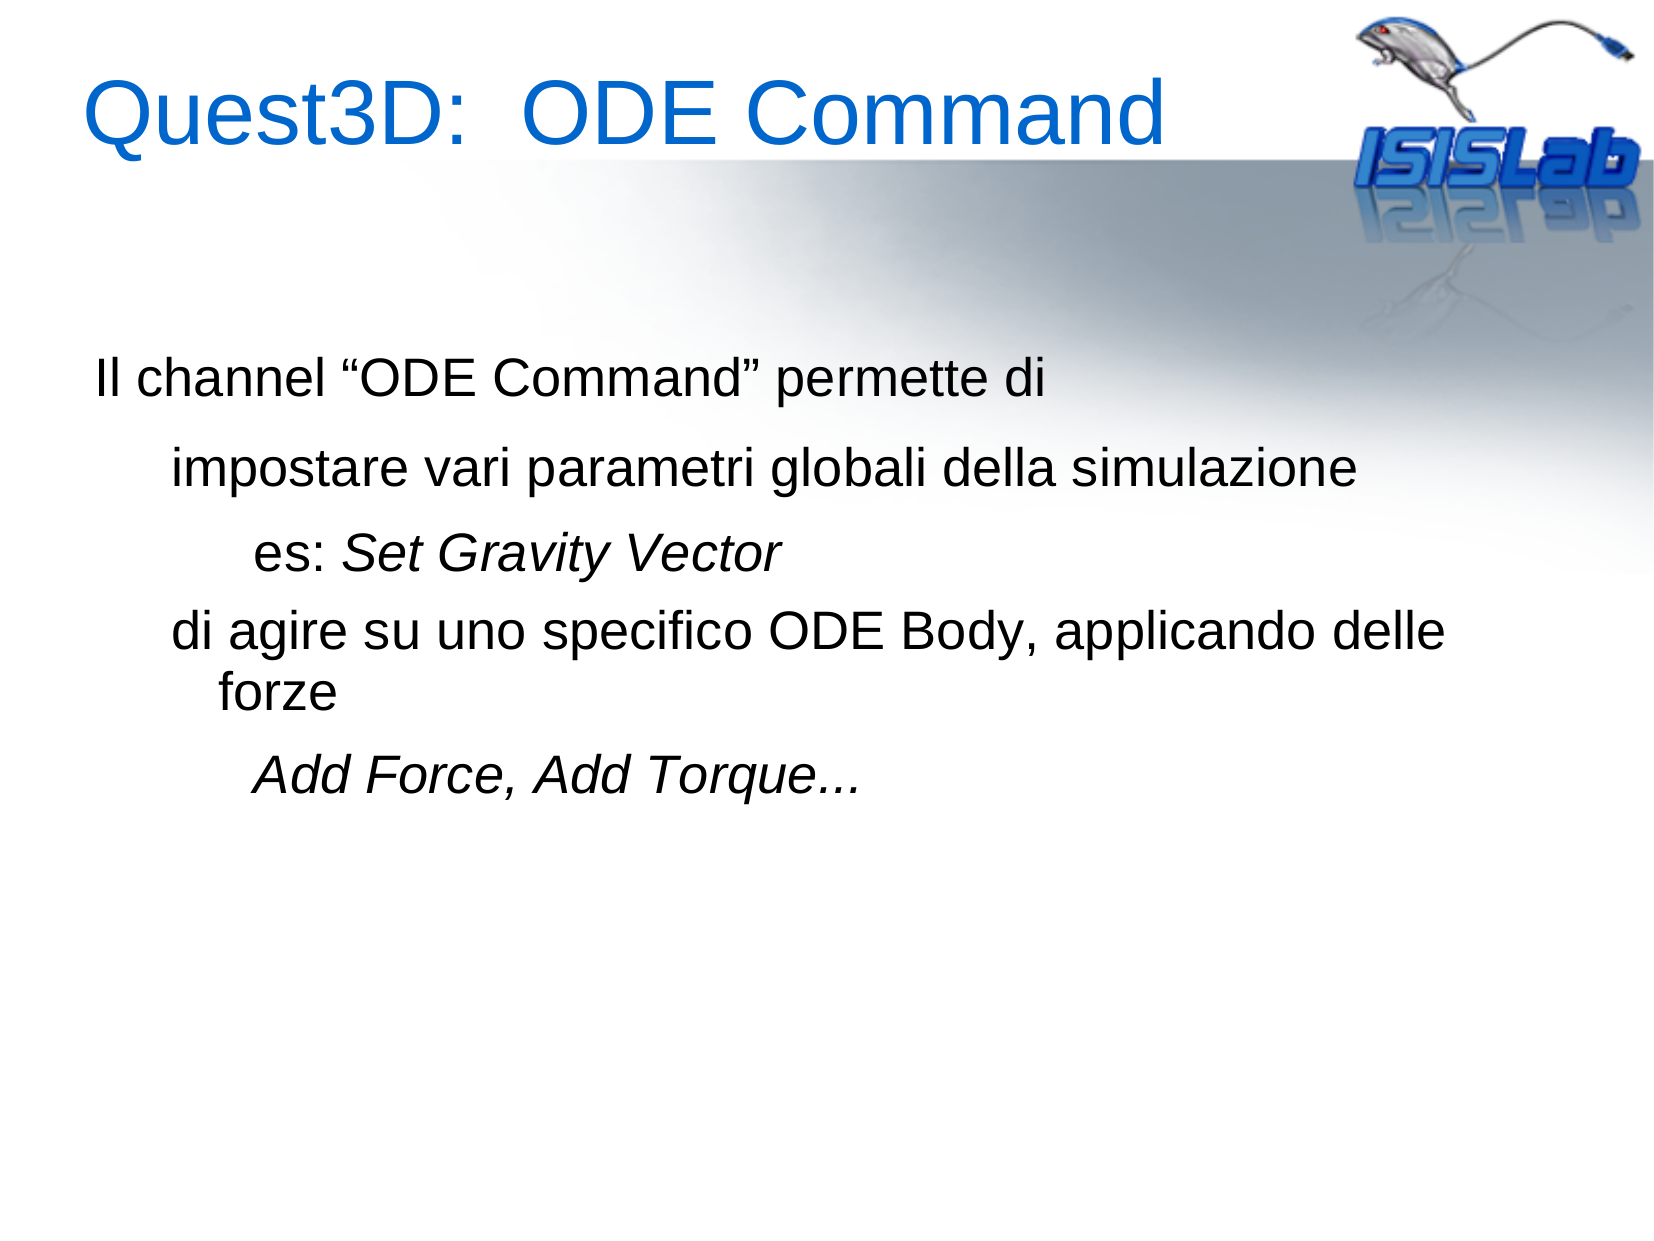

# Quest3D: ODE Command
Il channel “ODE Command” permette di
impostare vari parametri globali della simulazione
es: Set Gravity Vector
di agire su uno specifico ODE Body, applicando delle forze
Add Force, Add Torque...